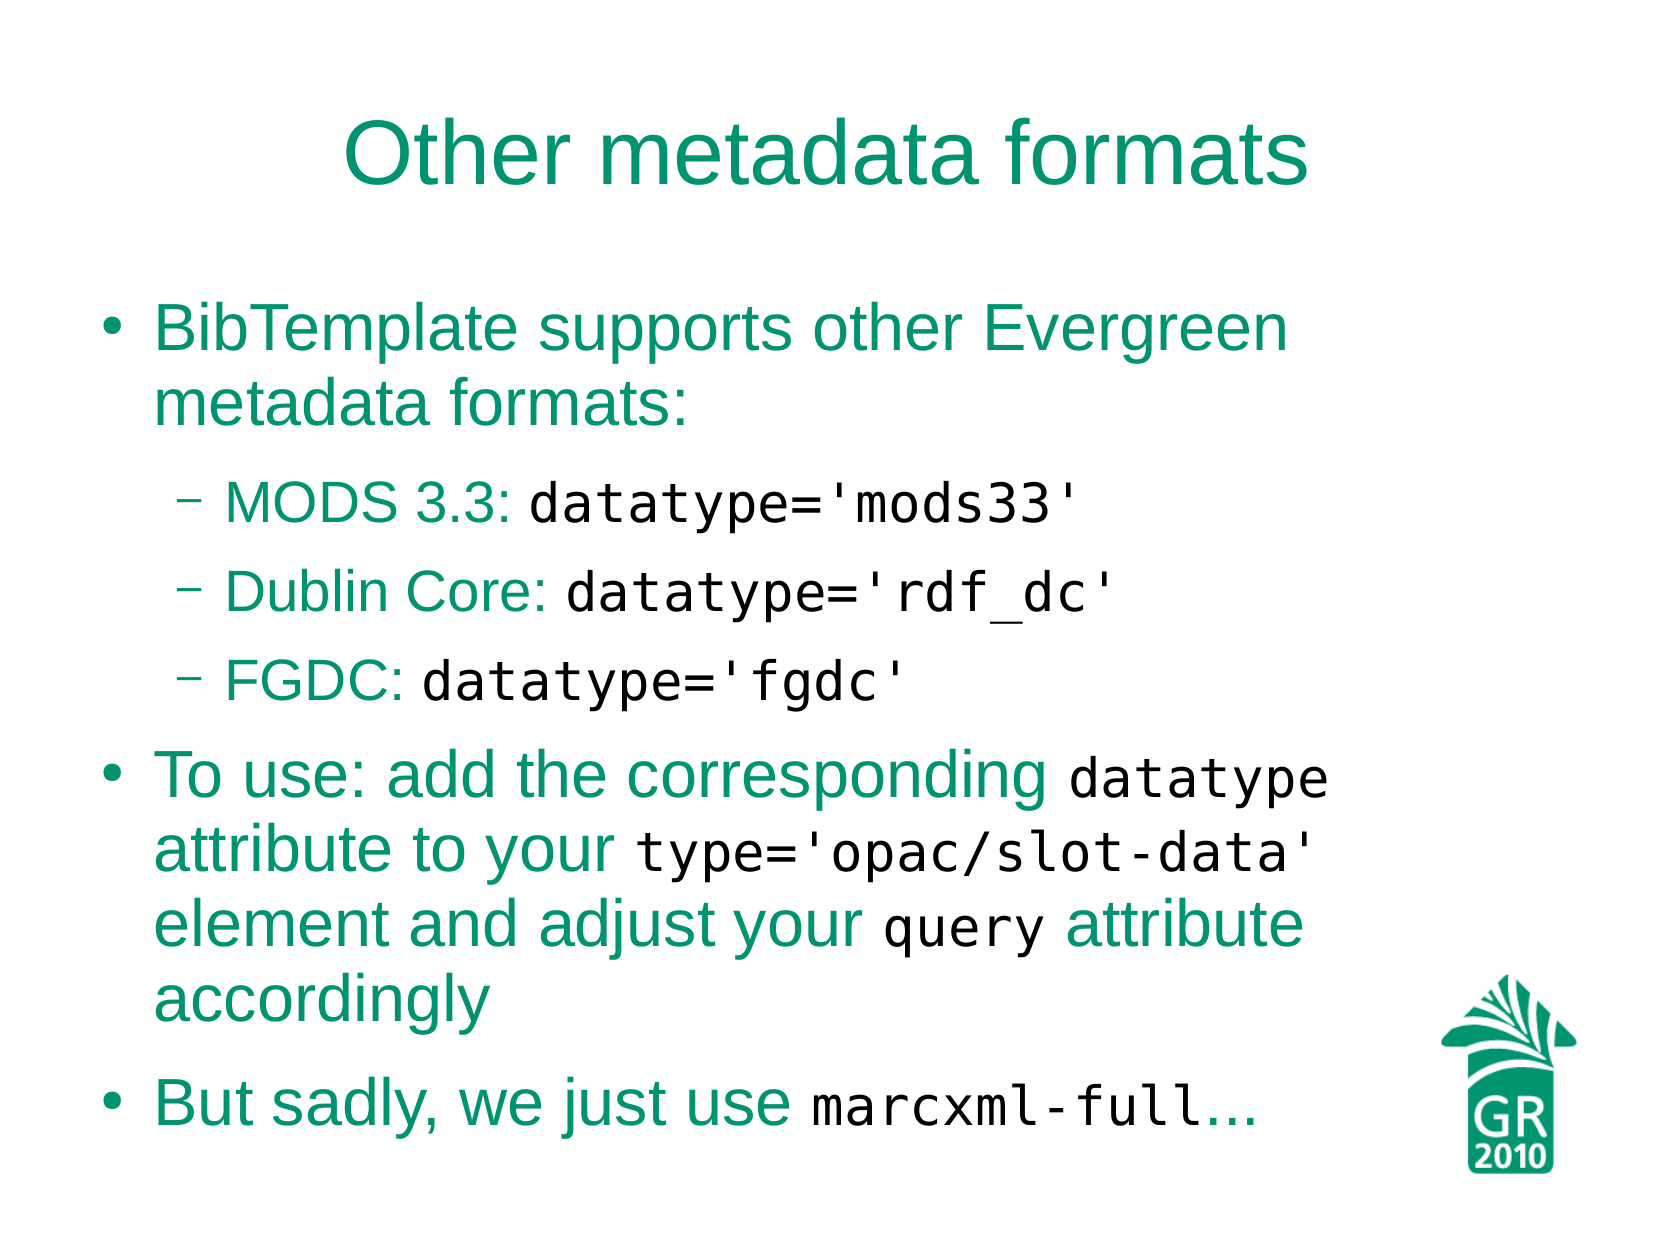

# Other metadata formats
BibTemplate supports other Evergreen metadata formats:
MODS 3.3: datatype='mods33'
Dublin Core: datatype='rdf_dc'
FGDC: datatype='fgdc'
To use: add the corresponding datatype attribute to your type='opac/slot-data' element and adjust your query attribute accordingly
But sadly, we just use marcxml-full...